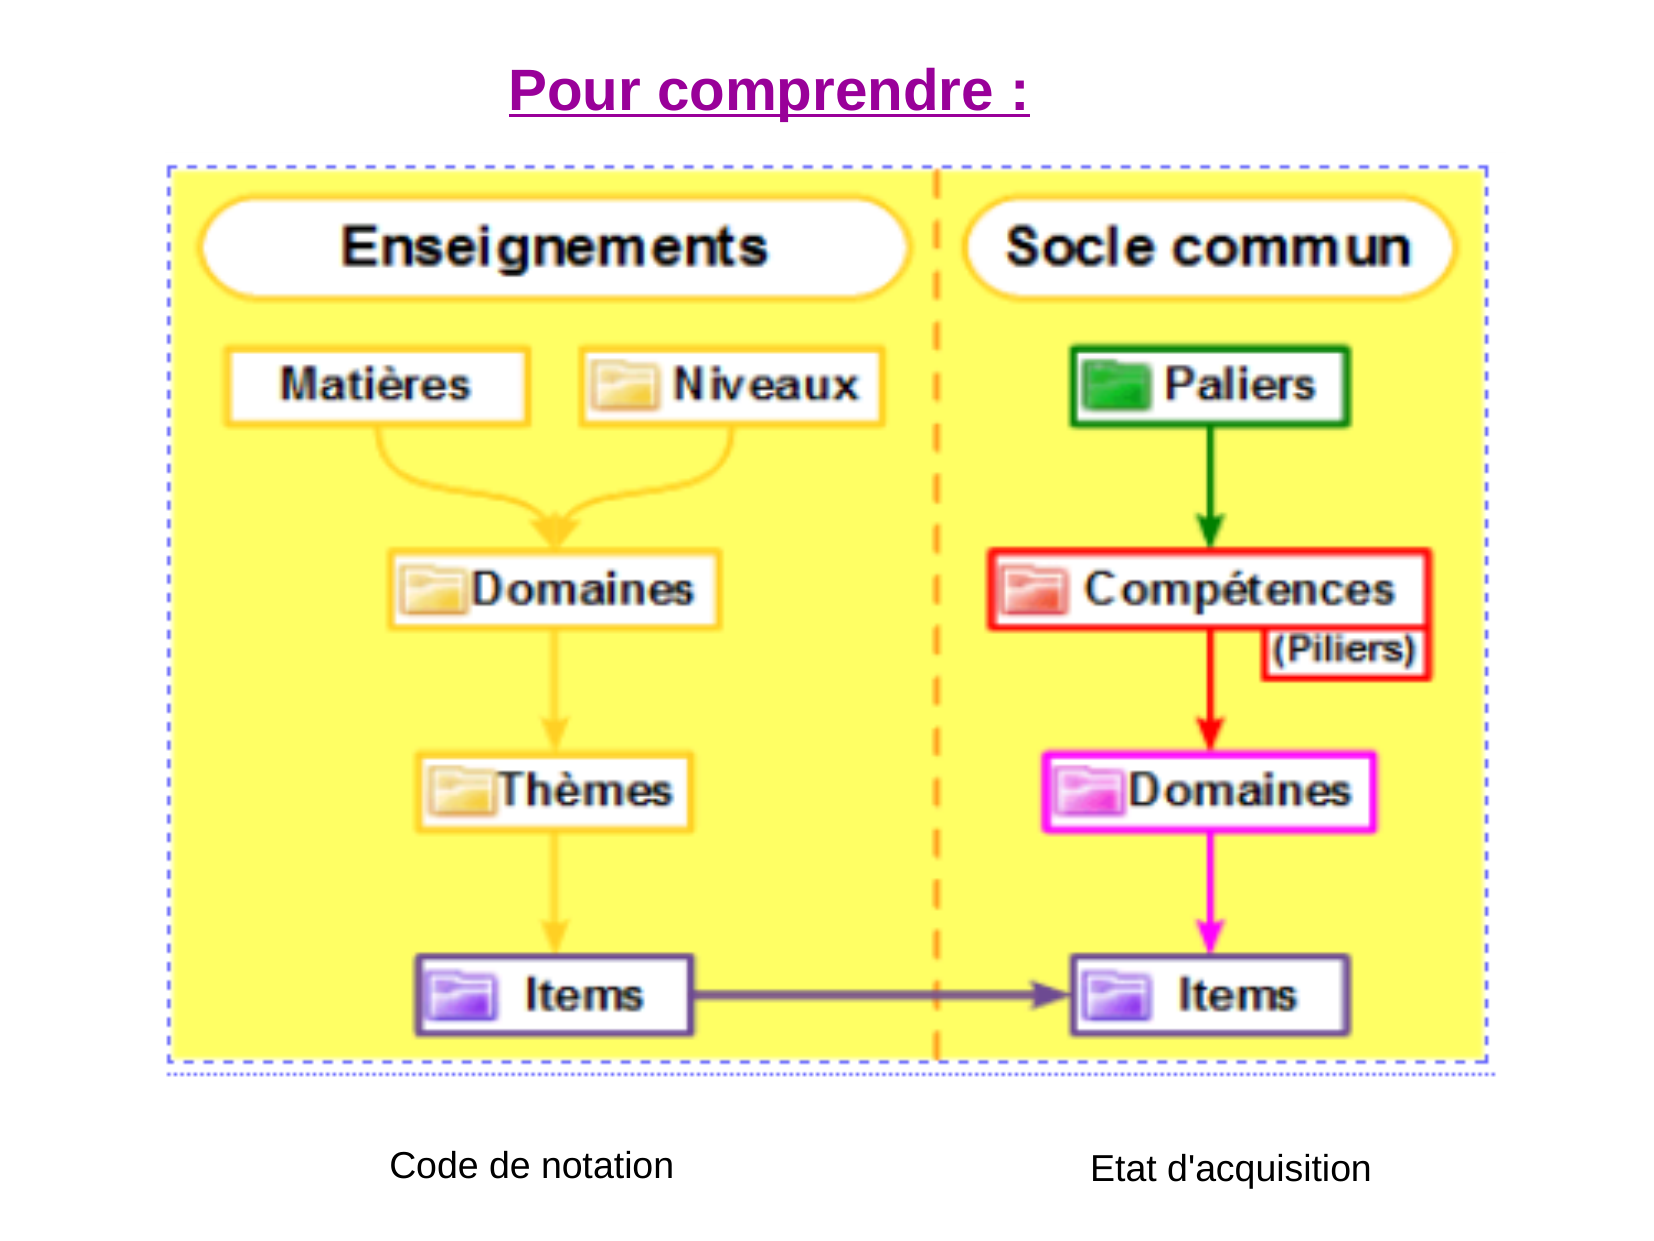

Pour comprendre :
Code de notation
Etat d'acquisition